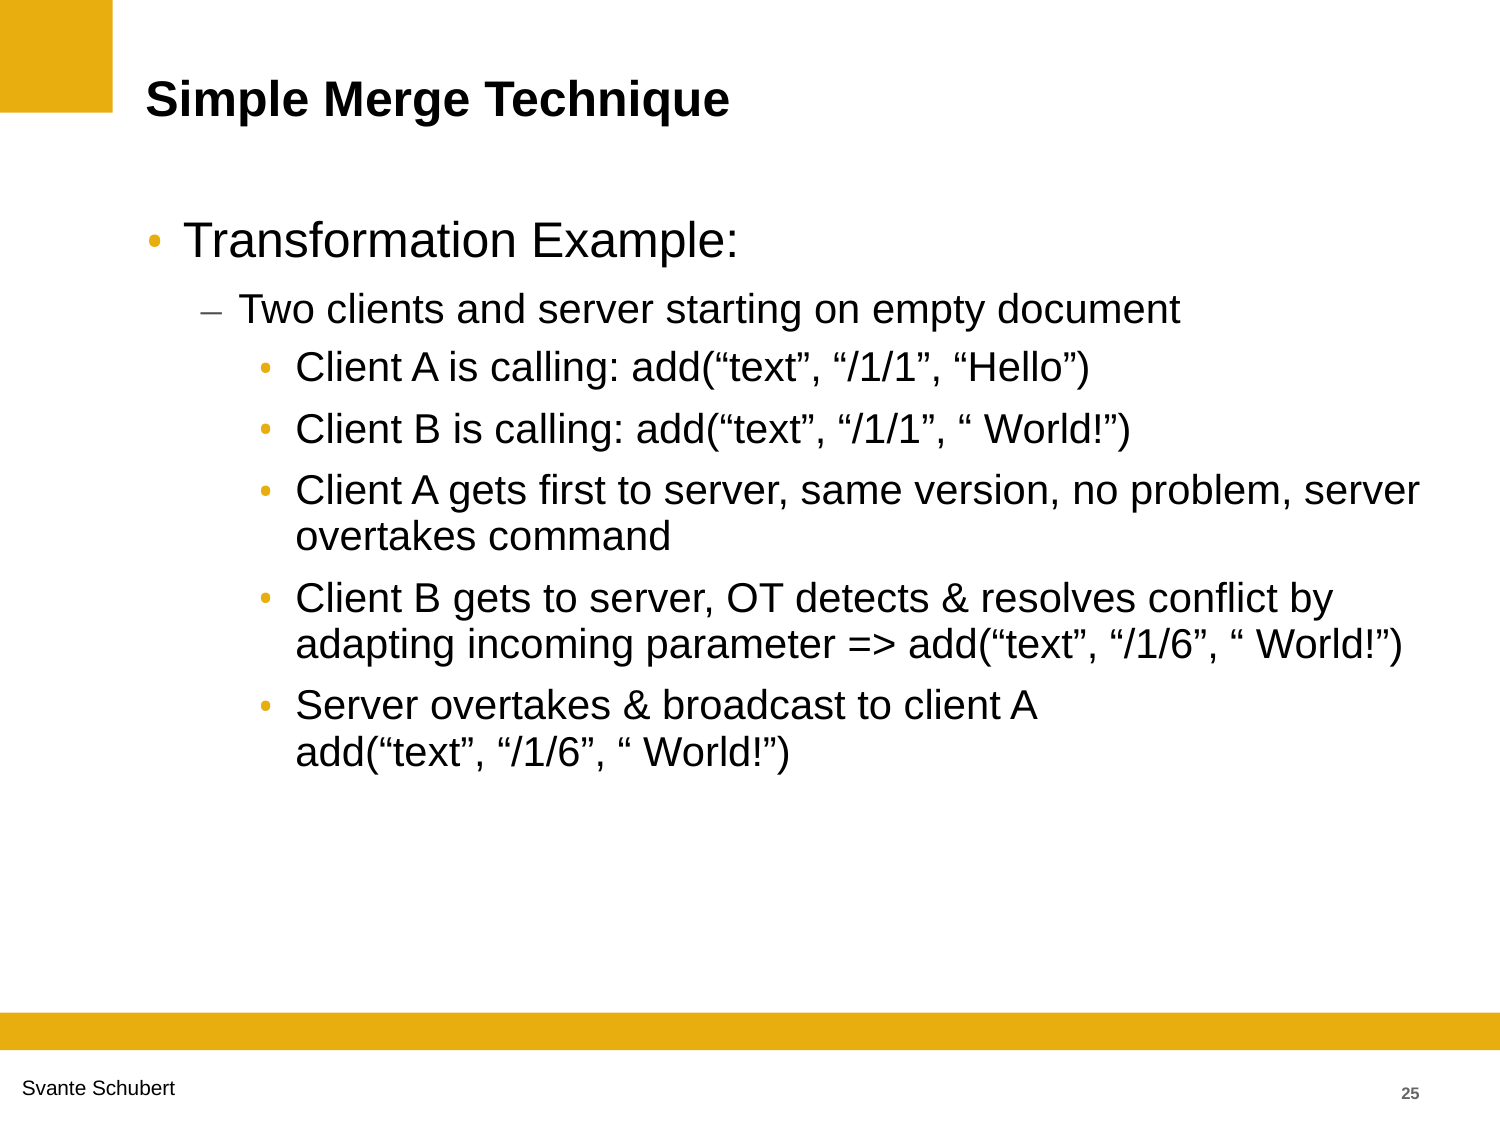

# Simple Merge Technique
Transformation Example:
Two clients and server starting on empty document
Client A is calling: add(“text”, “/1/1”, “Hello”)
Client B is calling: add(“text”, “/1/1”, “ World!”)
Client A gets first to server, same version, no problem, server overtakes command
Client B gets to server, OT detects & resolves conflict by adapting incoming parameter => add(“text”, “/1/6”, “ World!”)
Server overtakes & broadcast to client A
add(“text”, “/1/6”, “ World!”)
Svante Schubert